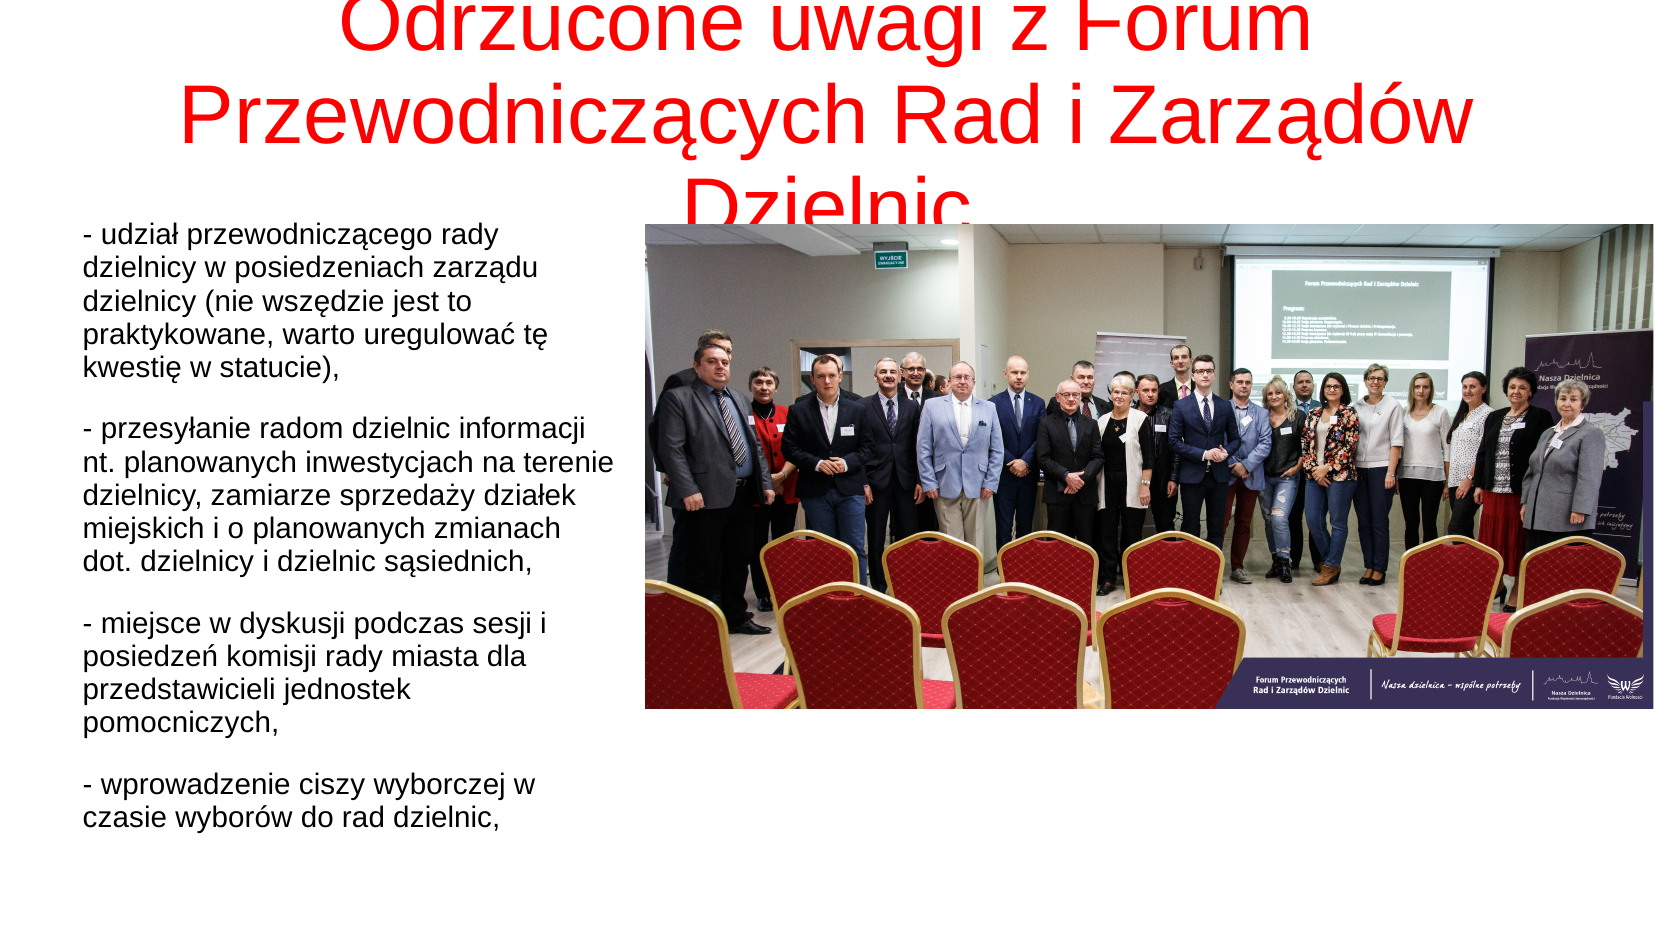

# Odrzucone uwagi z Forum Przewodniczących Rad i Zarządów Dzielnic
- udział przewodniczącego rady dzielnicy w posiedzeniach zarządu dzielnicy (nie wszędzie jest to praktykowane, warto uregulować tę kwestię w statucie),
- przesyłanie radom dzielnic informacji nt. planowanych inwestycjach na terenie dzielnicy, zamiarze sprzedaży działek miejskich i o planowanych zmianach dot. dzielnicy i dzielnic sąsiednich,
- miejsce w dyskusji podczas sesji i posiedzeń komisji rady miasta dla przedstawicieli jednostek pomocniczych,
- wprowadzenie ciszy wyborczej w czasie wyborów do rad dzielnic,